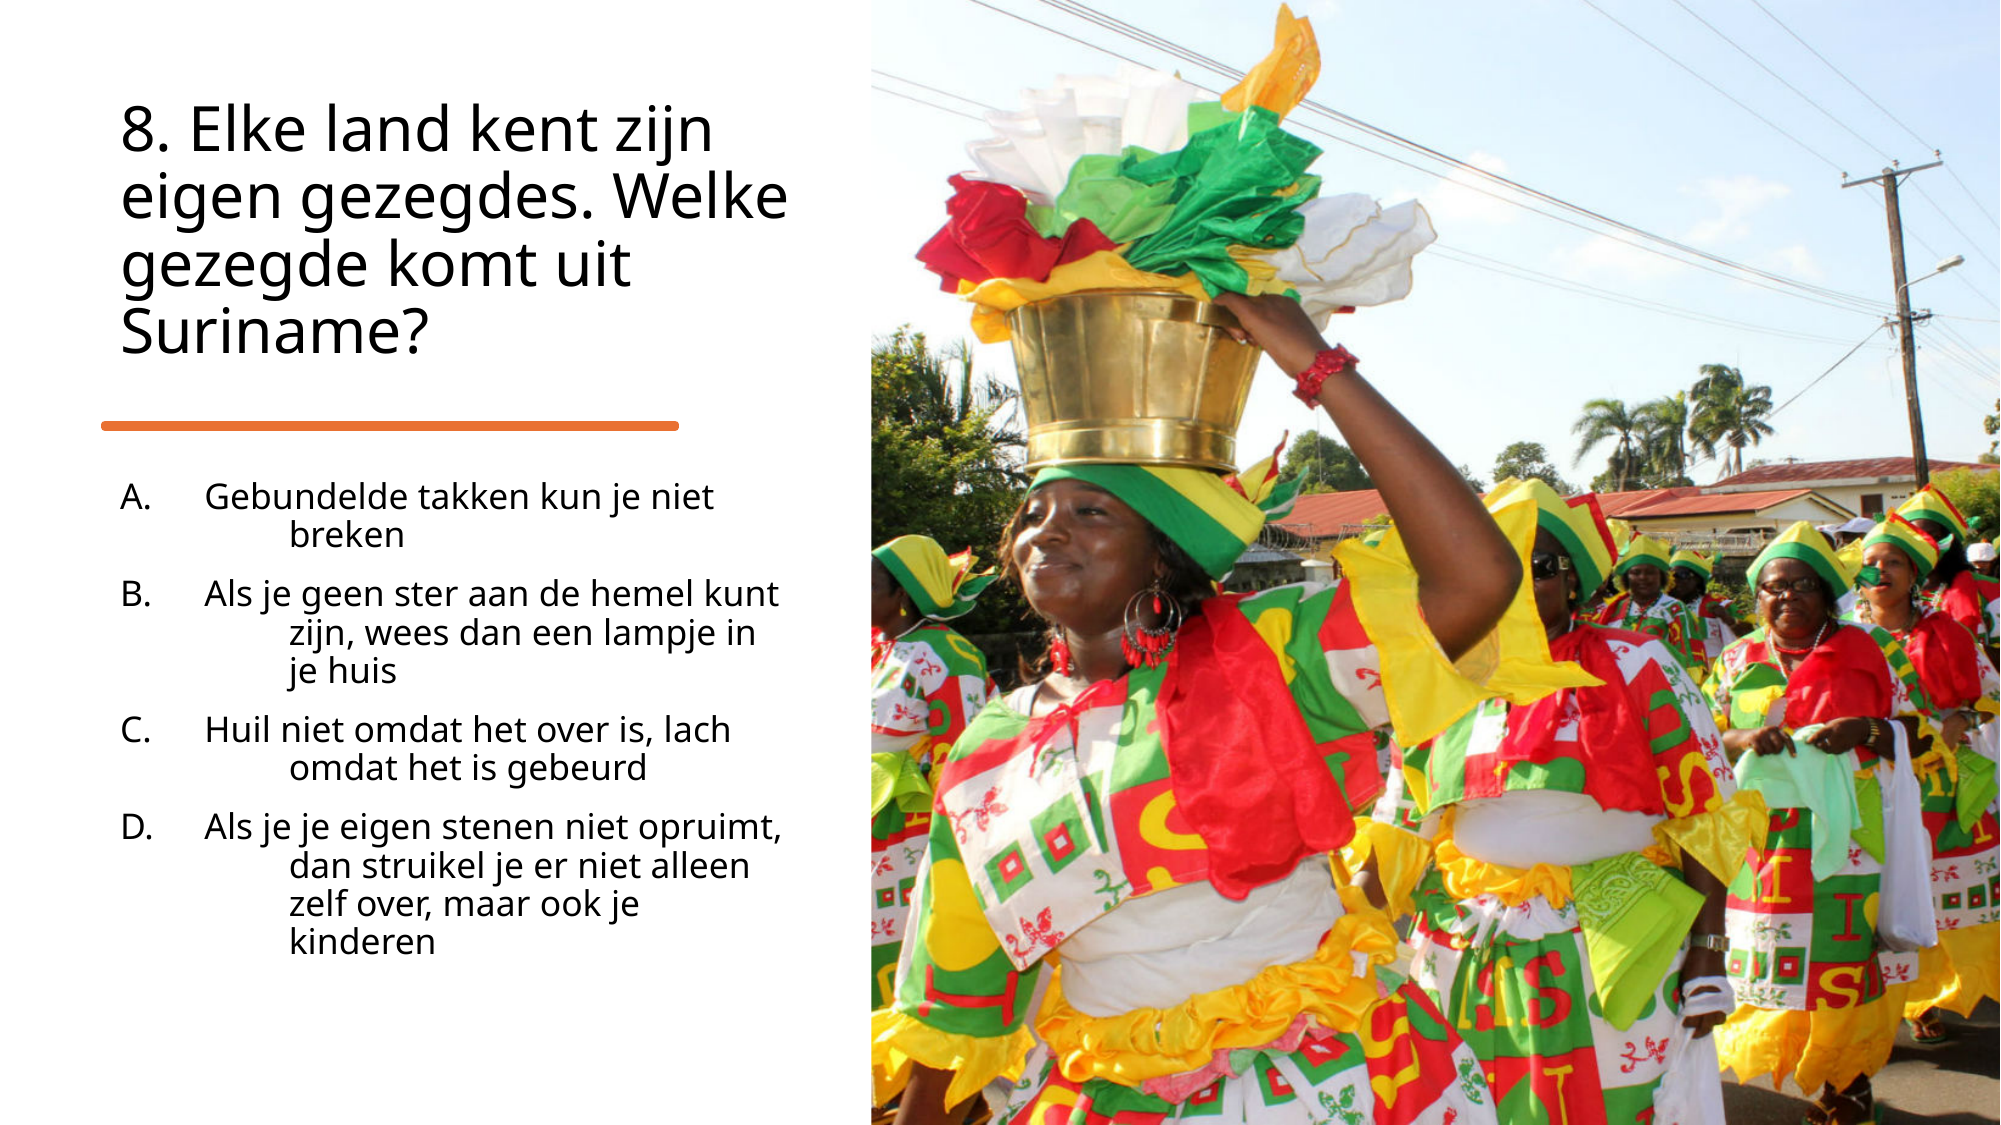

# 8. Elke land kent zijn eigen gezegdes. Welke gezegde komt uit Suriname?
Gebundelde takken kun je niet breken
Als je geen ster aan de hemel kunt zijn, wees dan een lampje in je huis
Huil niet omdat het over is, lach omdat het is gebeurd
Als je je eigen stenen niet opruimt, dan struikel je er niet alleen zelf over, maar ook je kinderen